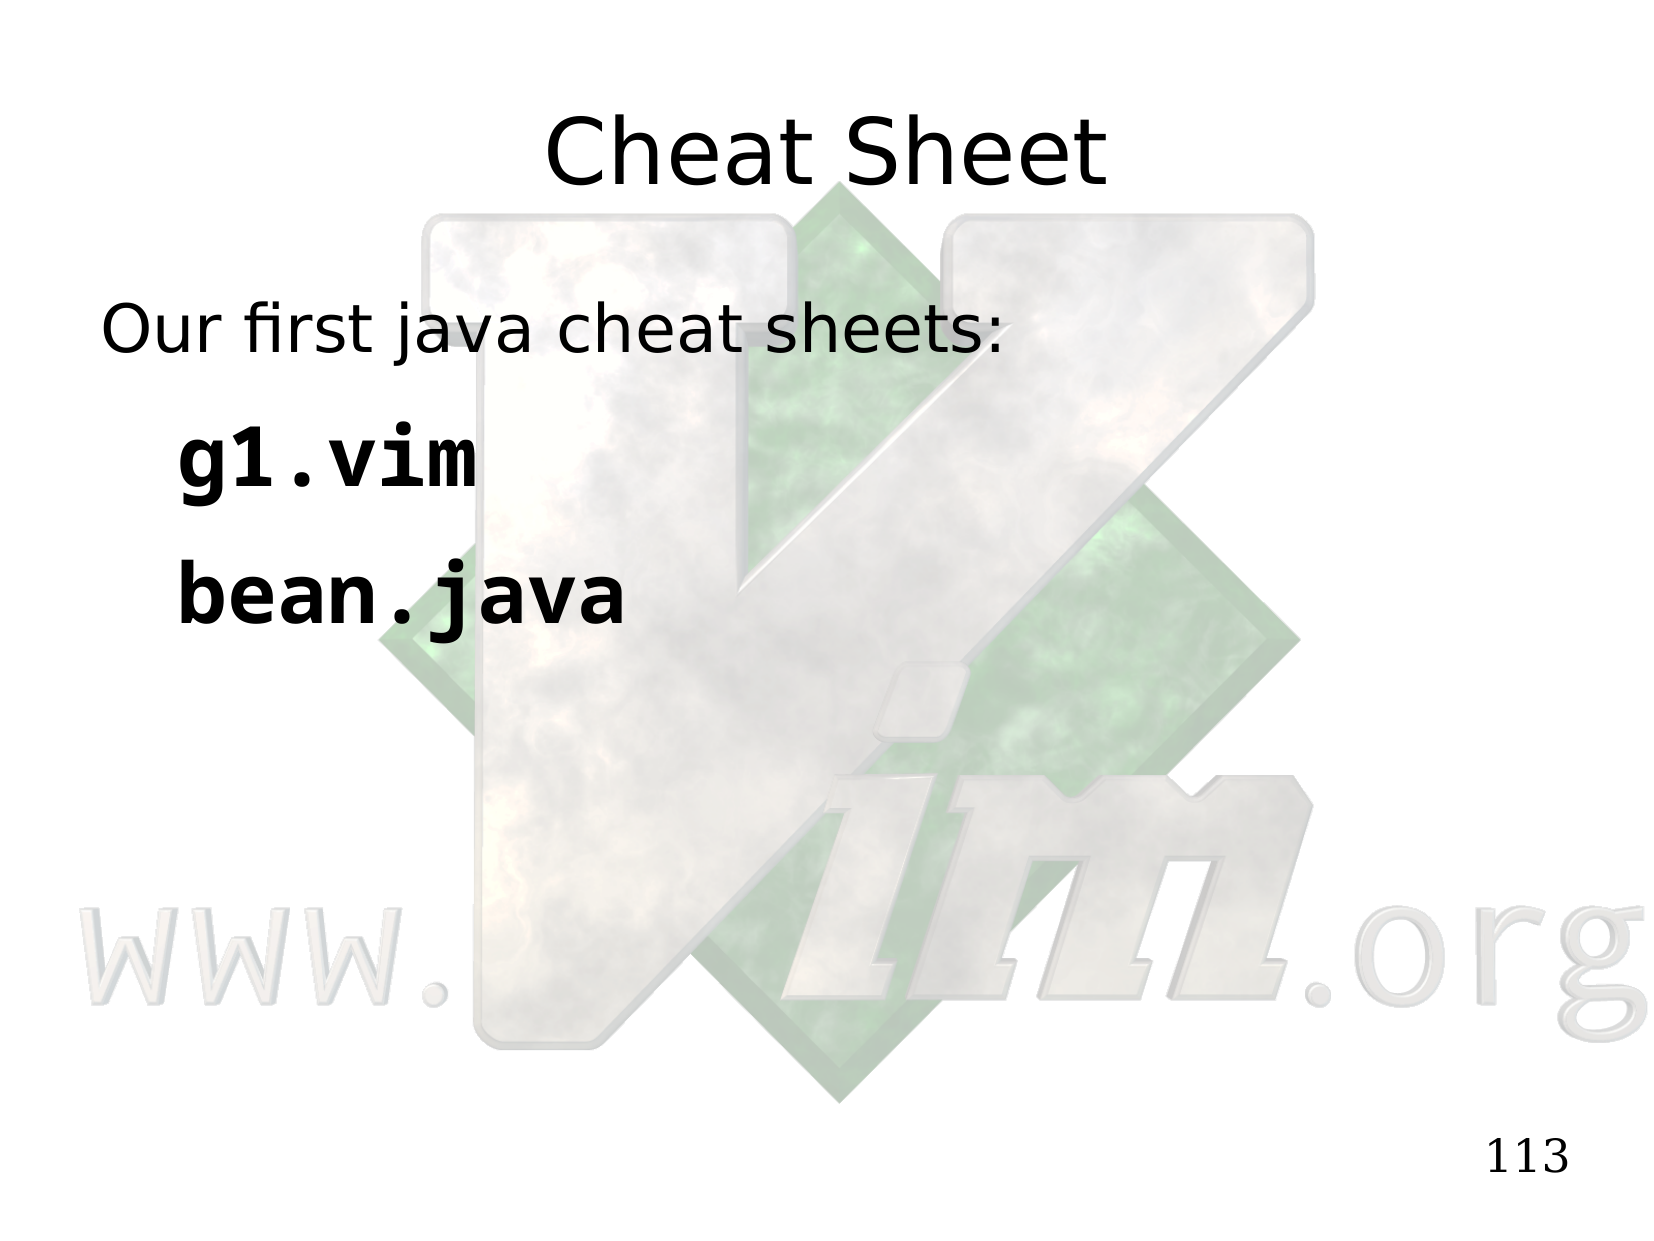

# Cheat Sheet
Our first java cheat sheets:
g1.vim
bean.java
113